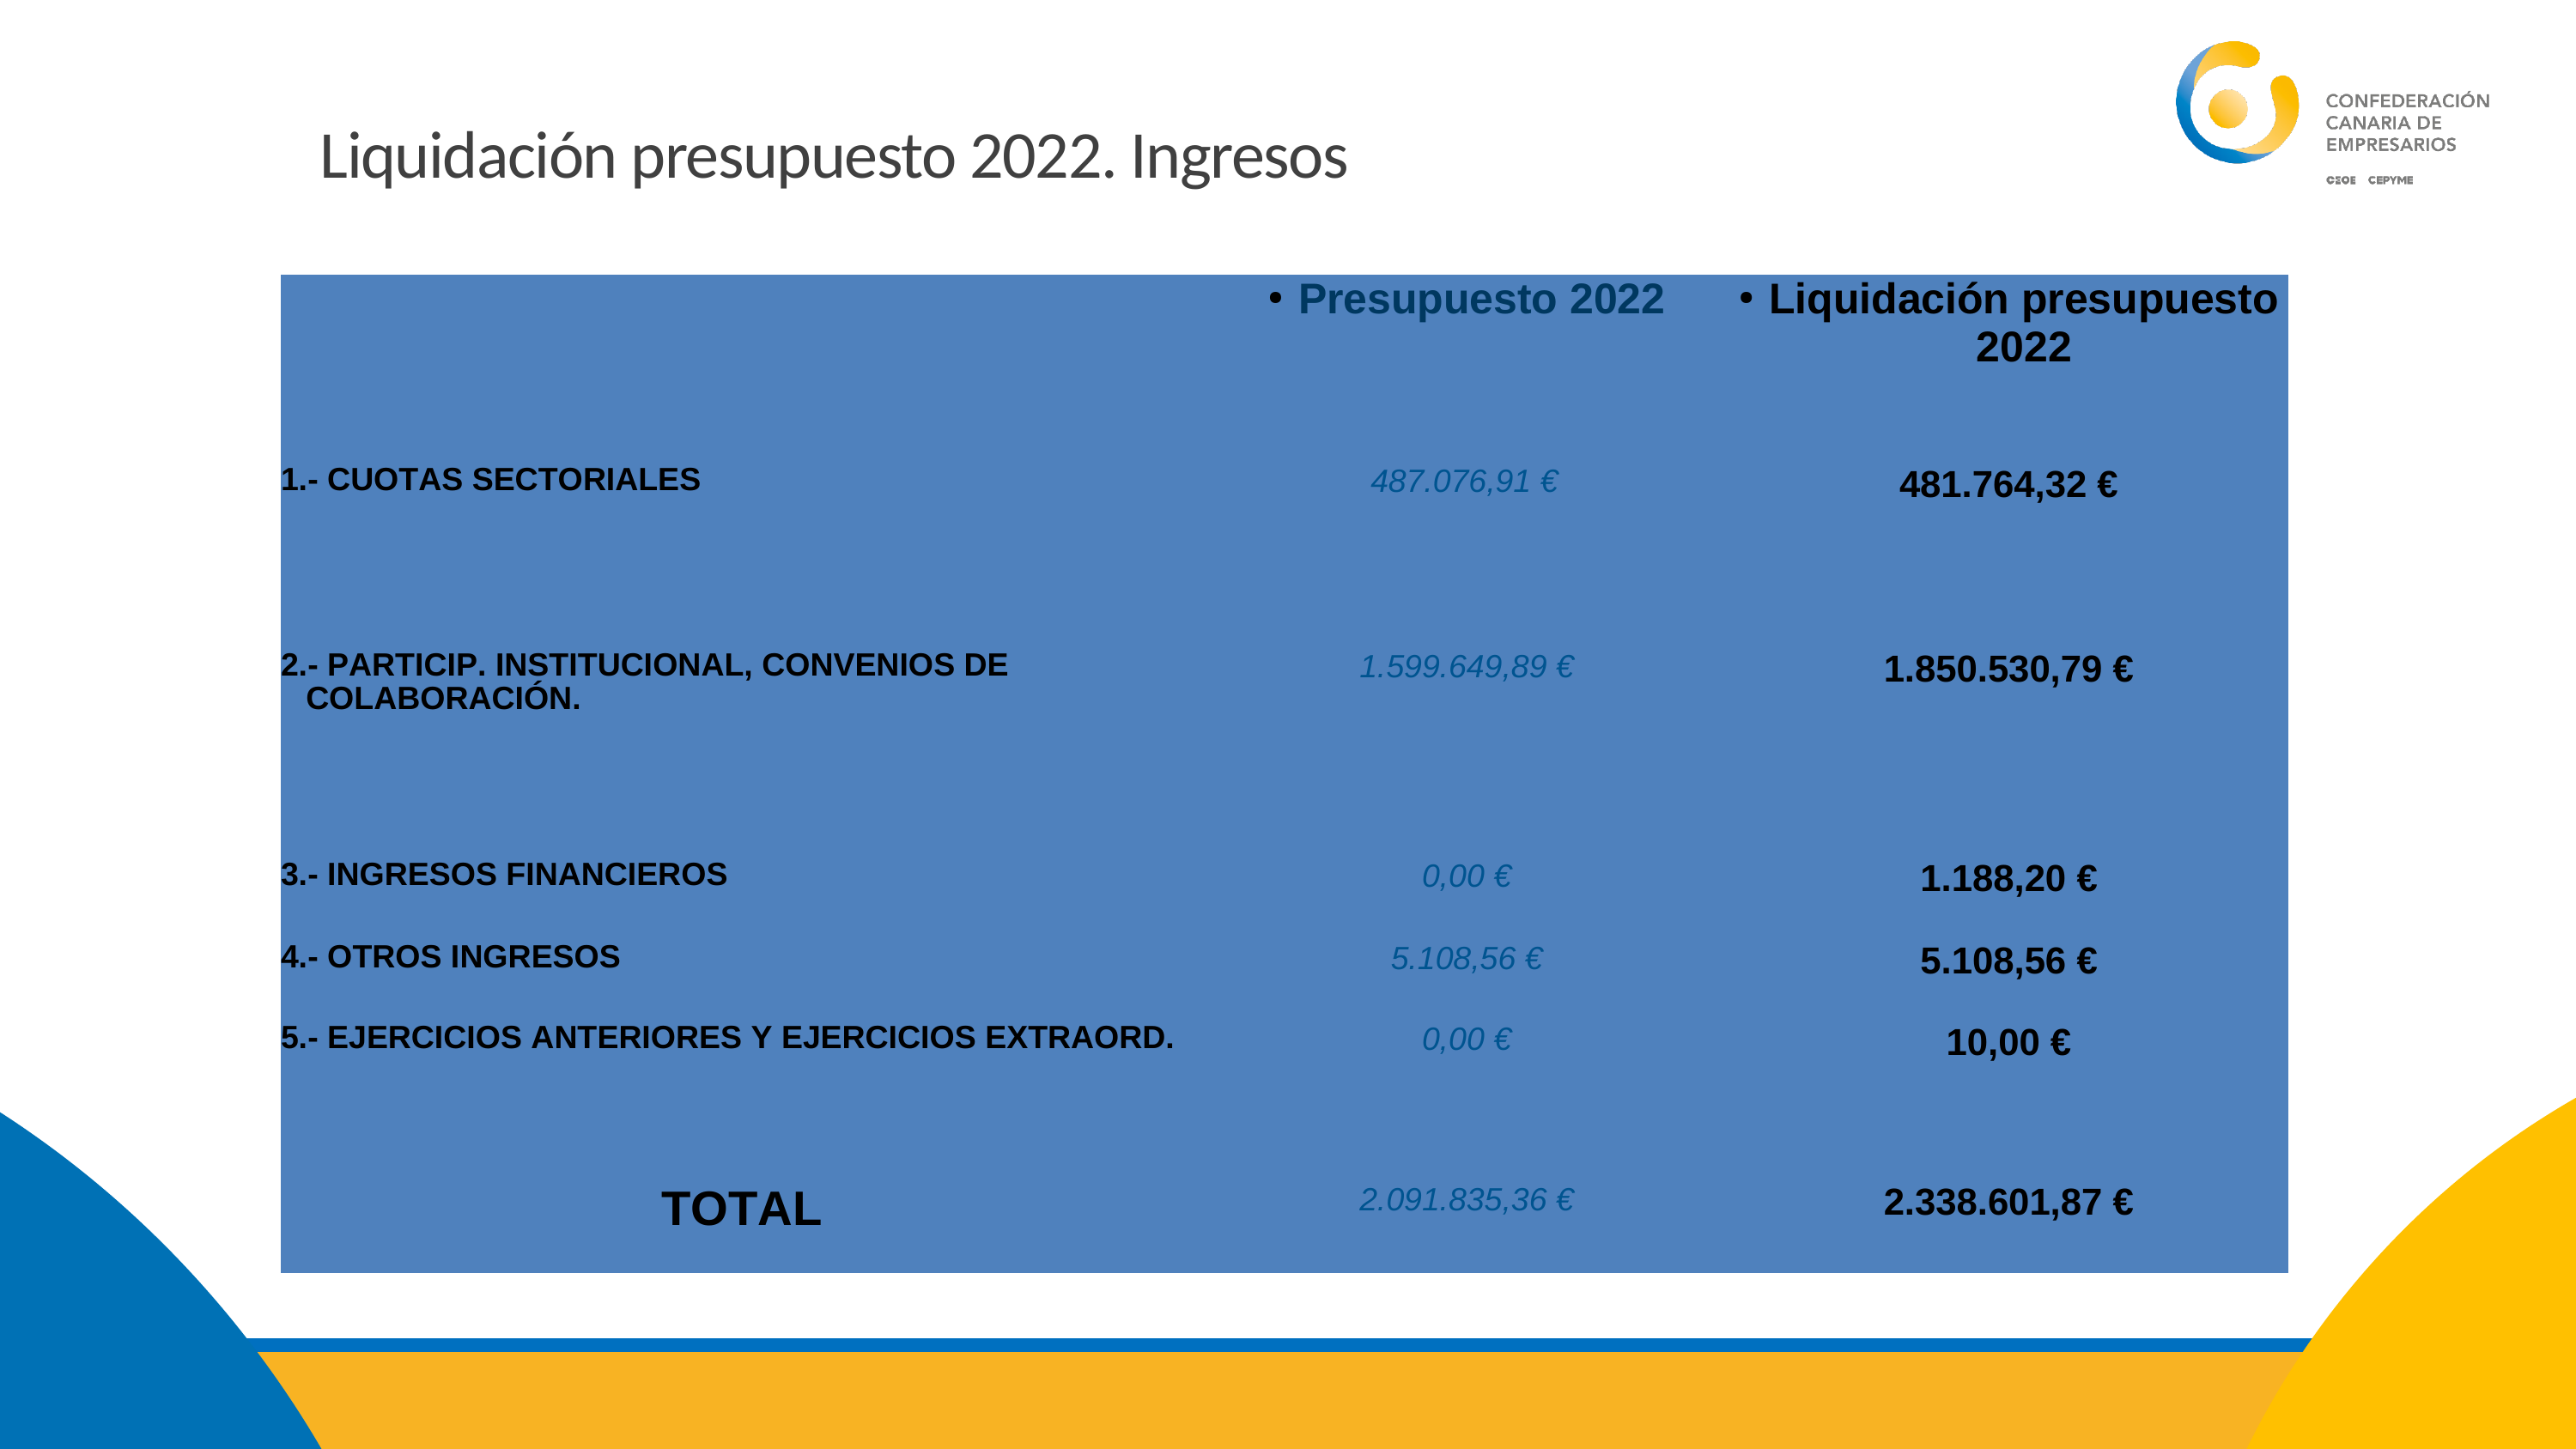

Liquidación presupuesto 2022. Ingresos
| | Presupuesto 2022 | Liquidación presupuesto 2022 |
| --- | --- | --- |
| 1.- CUOTAS SECTORIALES | 487.076,91 € | 481.764,32 € |
| 2.- PARTICIP. INSTITUCIONAL, CONVENIOS DE COLABORACIÓN. | 1.599.649,89 € | 1.850.530,79 € |
| 3.- INGRESOS FINANCIEROS | 0,00 € | 1.188,20 € |
| 4.- OTROS INGRESOS | 5.108,56 € | 5.108,56 € |
| 5.- EJERCICIOS ANTERIORES Y EJERCICIOS EXTRAORD. | 0,00 € | 10,00 € |
| | | |
| TOTAL | 2.091.835,36 € | 2.338.601,87 € |